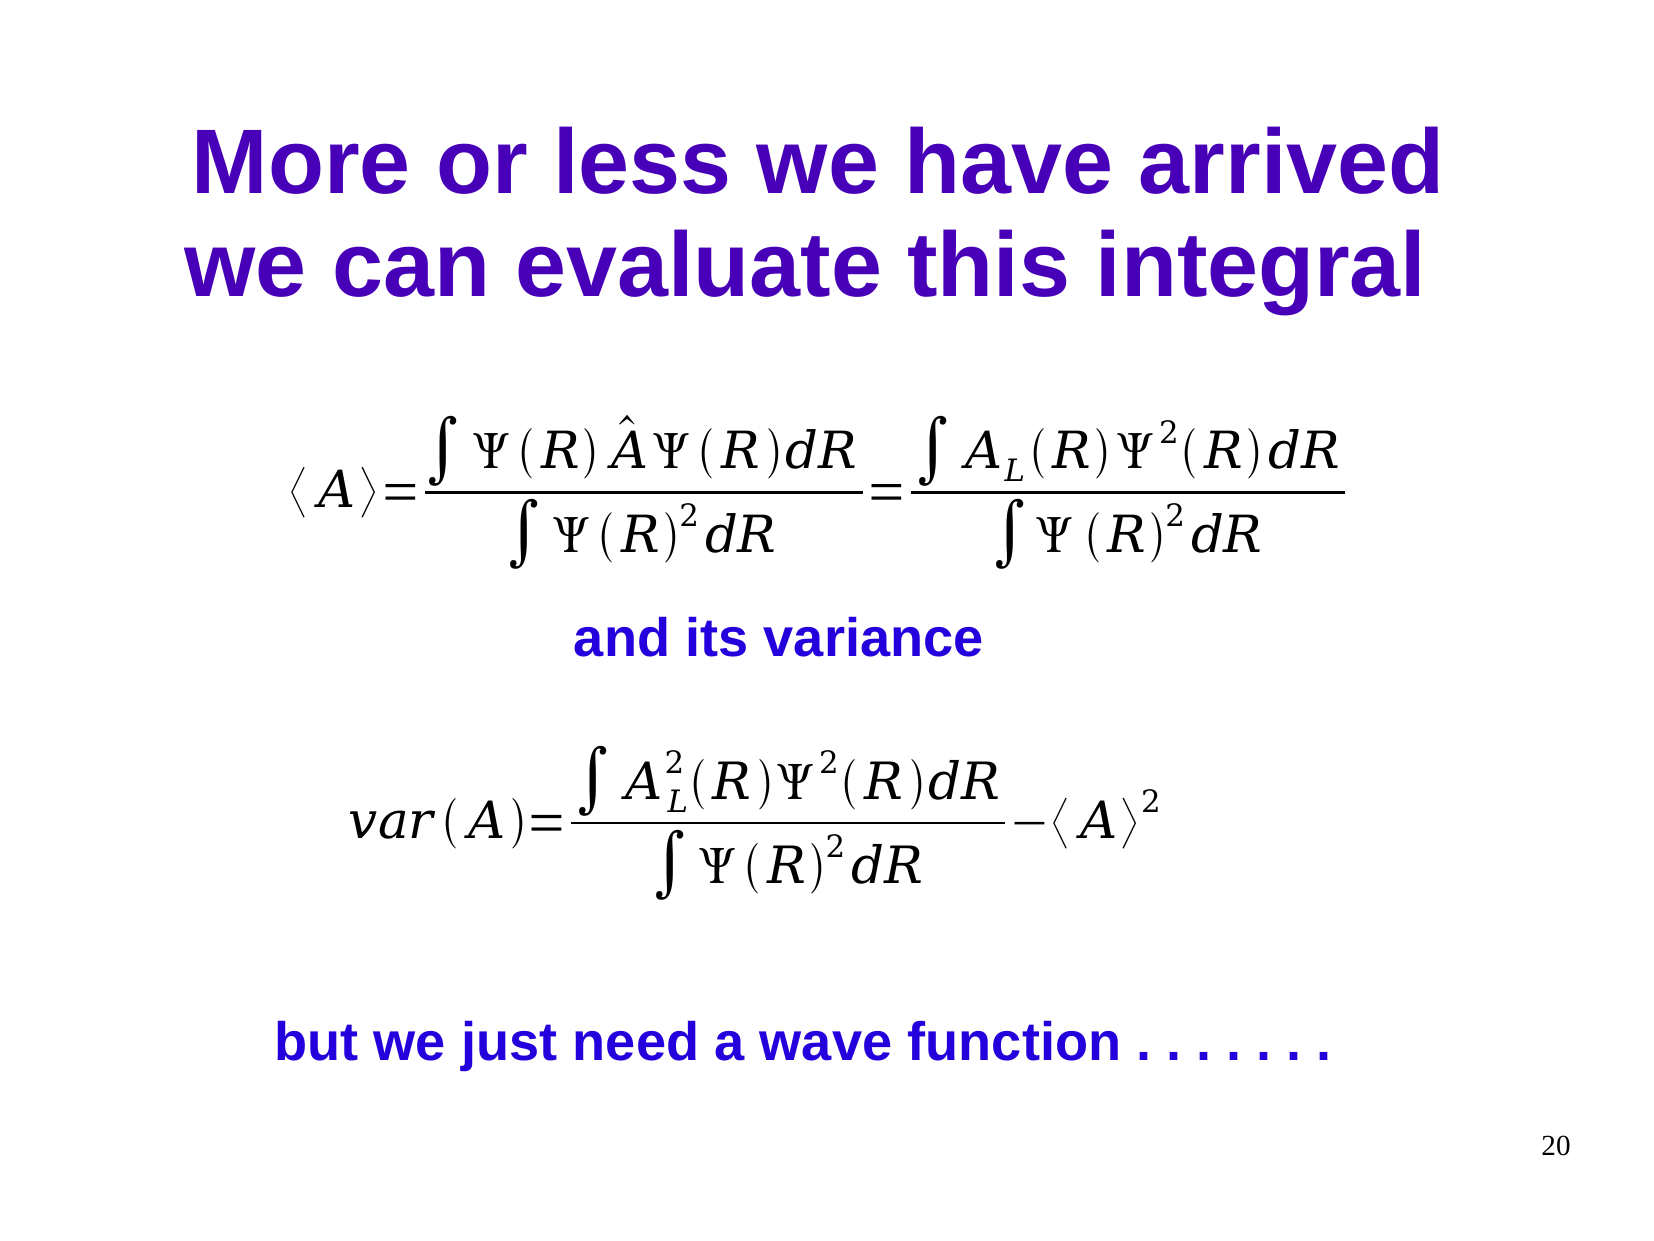

# More or less we have arrived we can evaluate this integral
and its variance
but we just need a wave function . . . . . . .
20